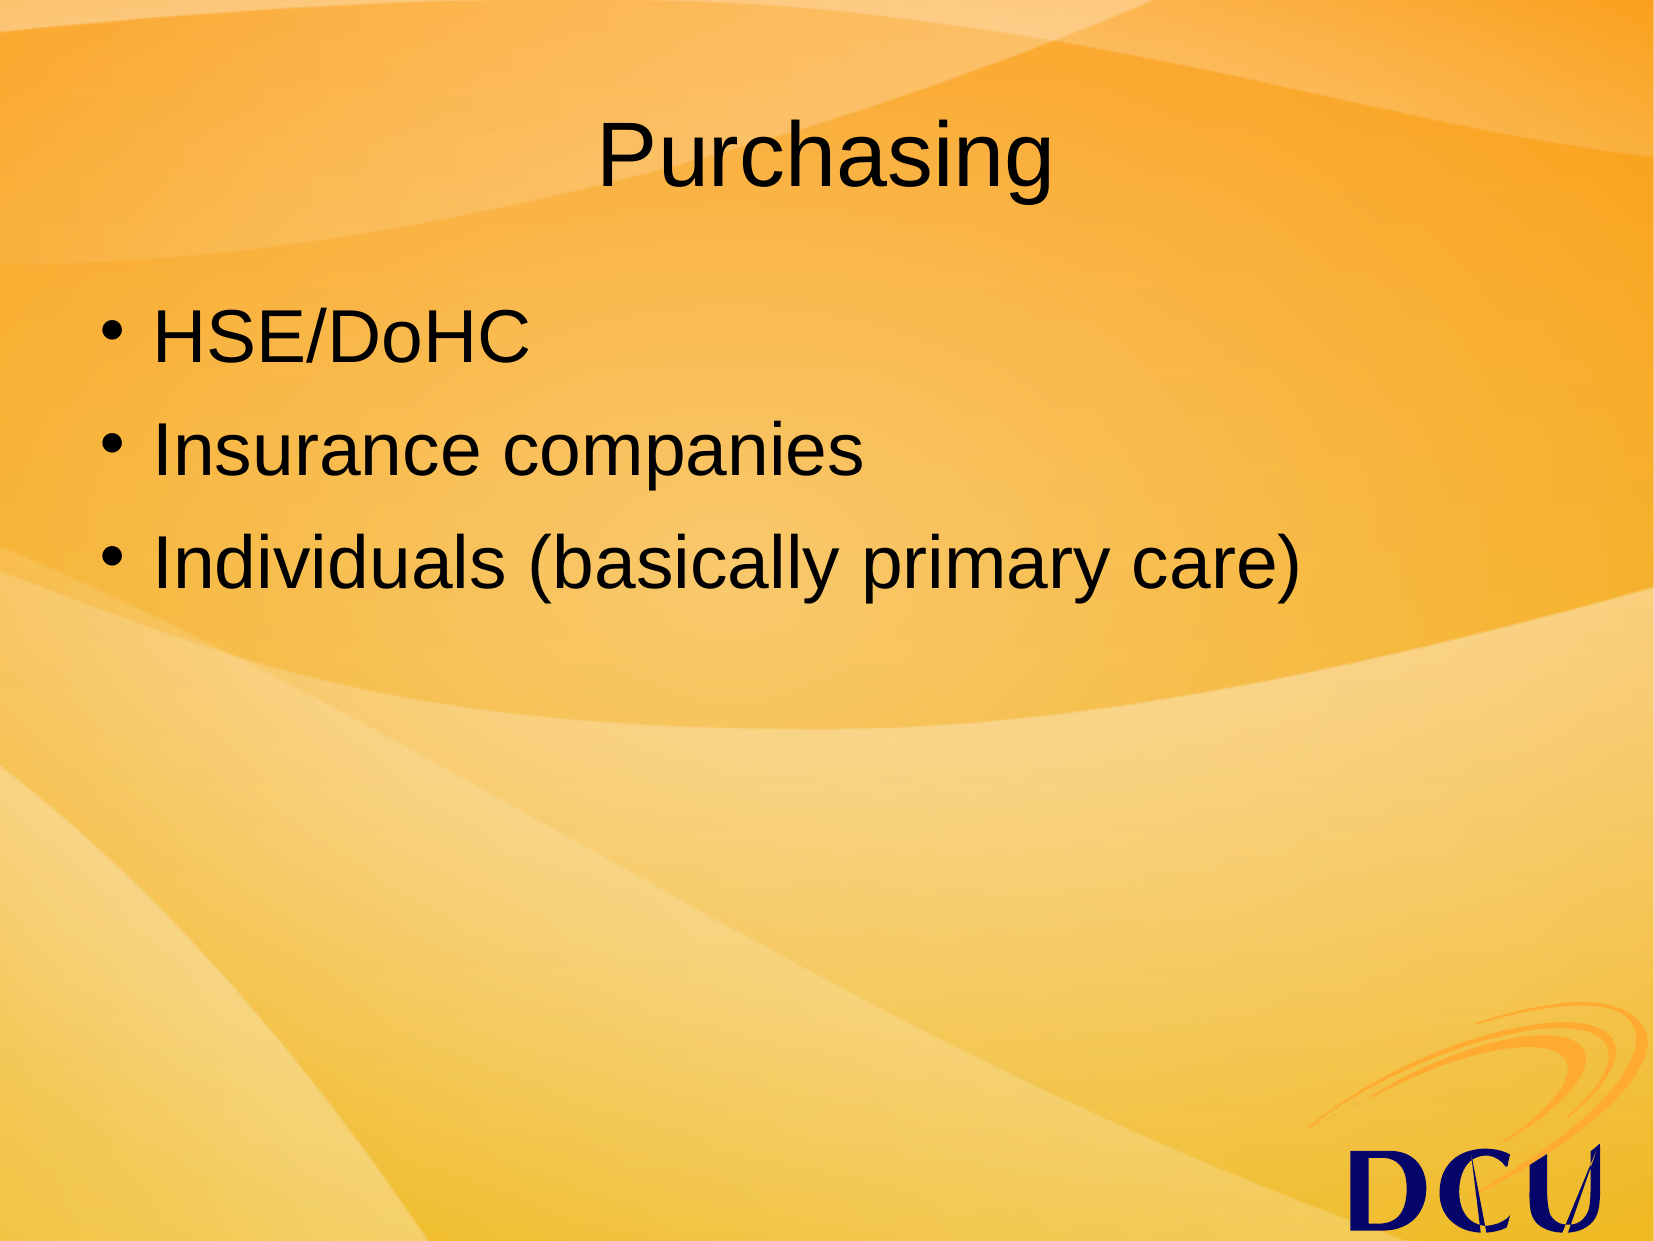

# Purchasing
HSE/DoHC
Insurance companies
Individuals (basically primary care)